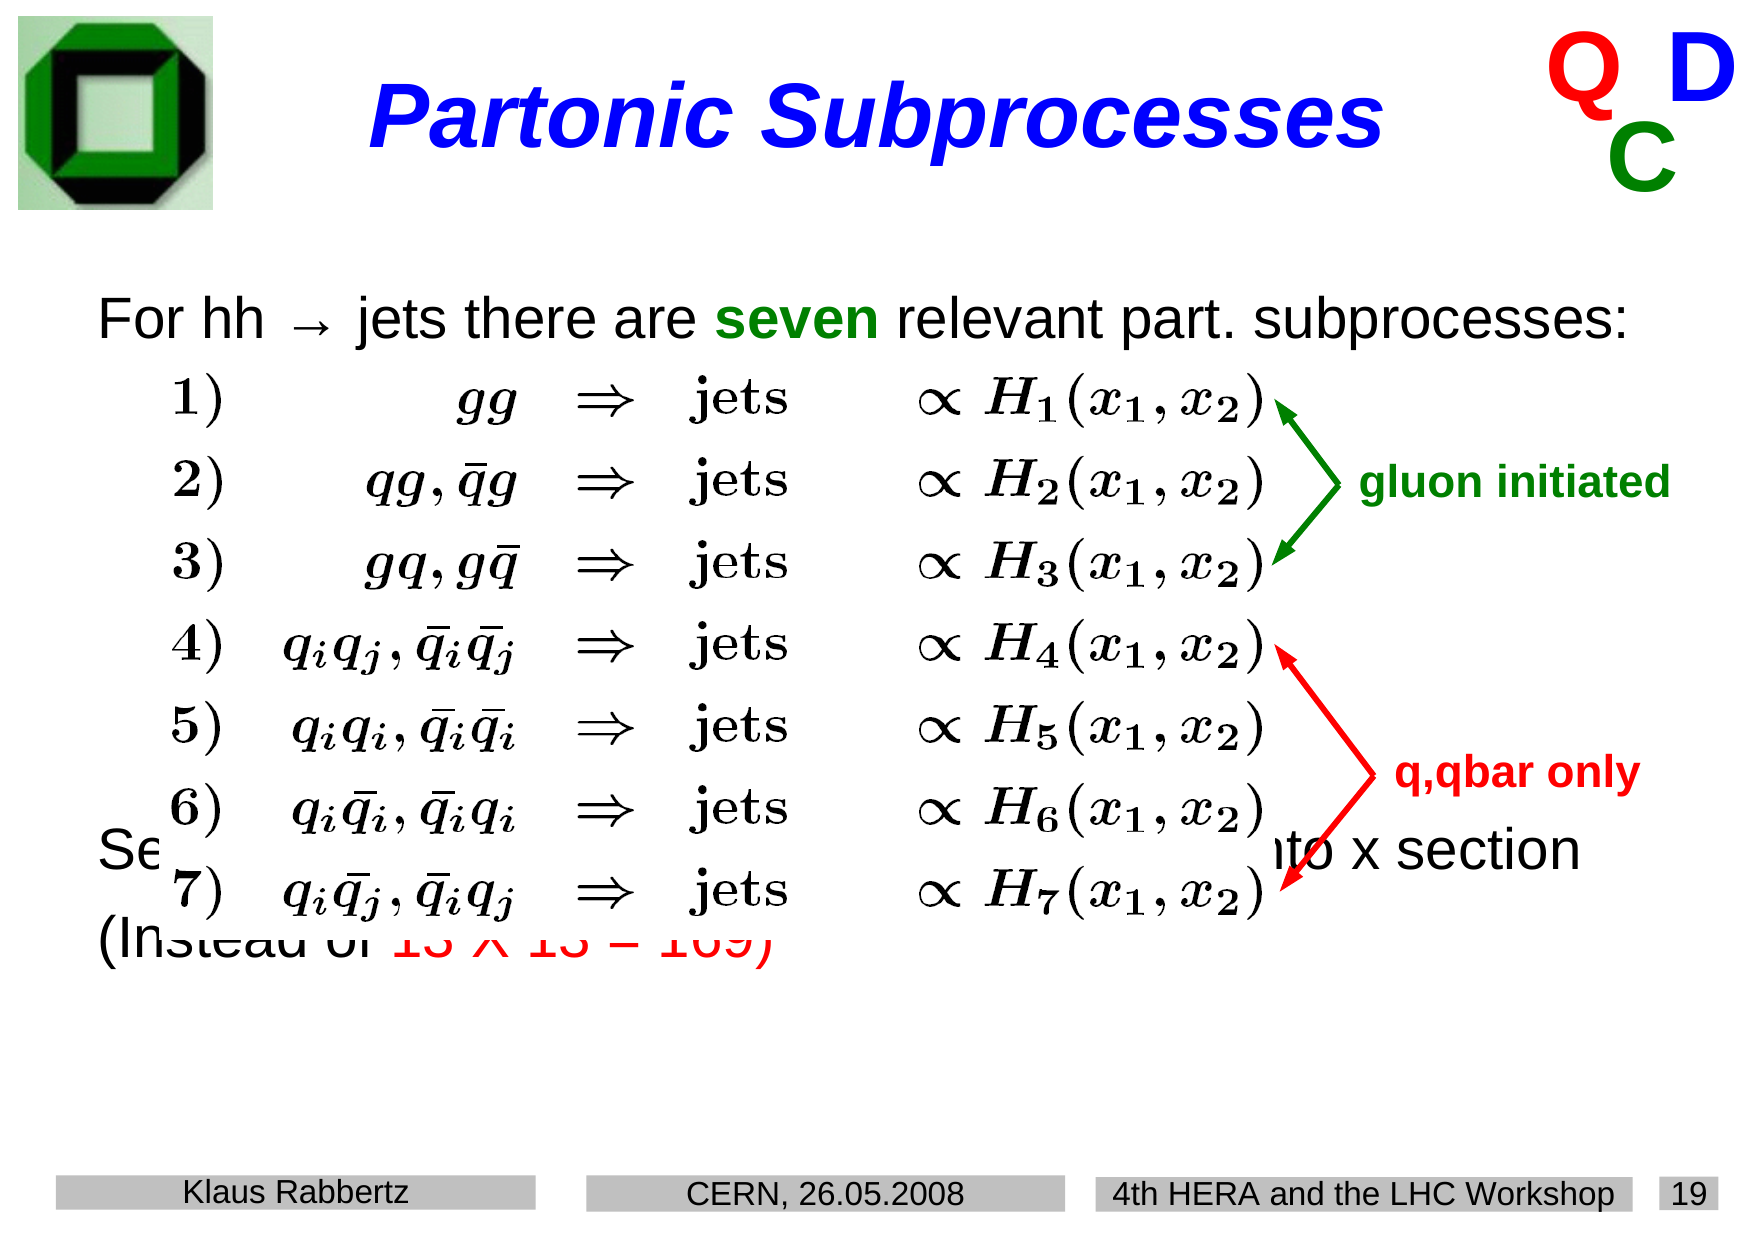

Partonic Subprocesses
# For hh → jets there are seven relevant part. subprocesses:
Seven linear combinations Hi of PDFs enter into x section
(Instead of 13 X 13 = 169)
gluon initiated
q,qbar only